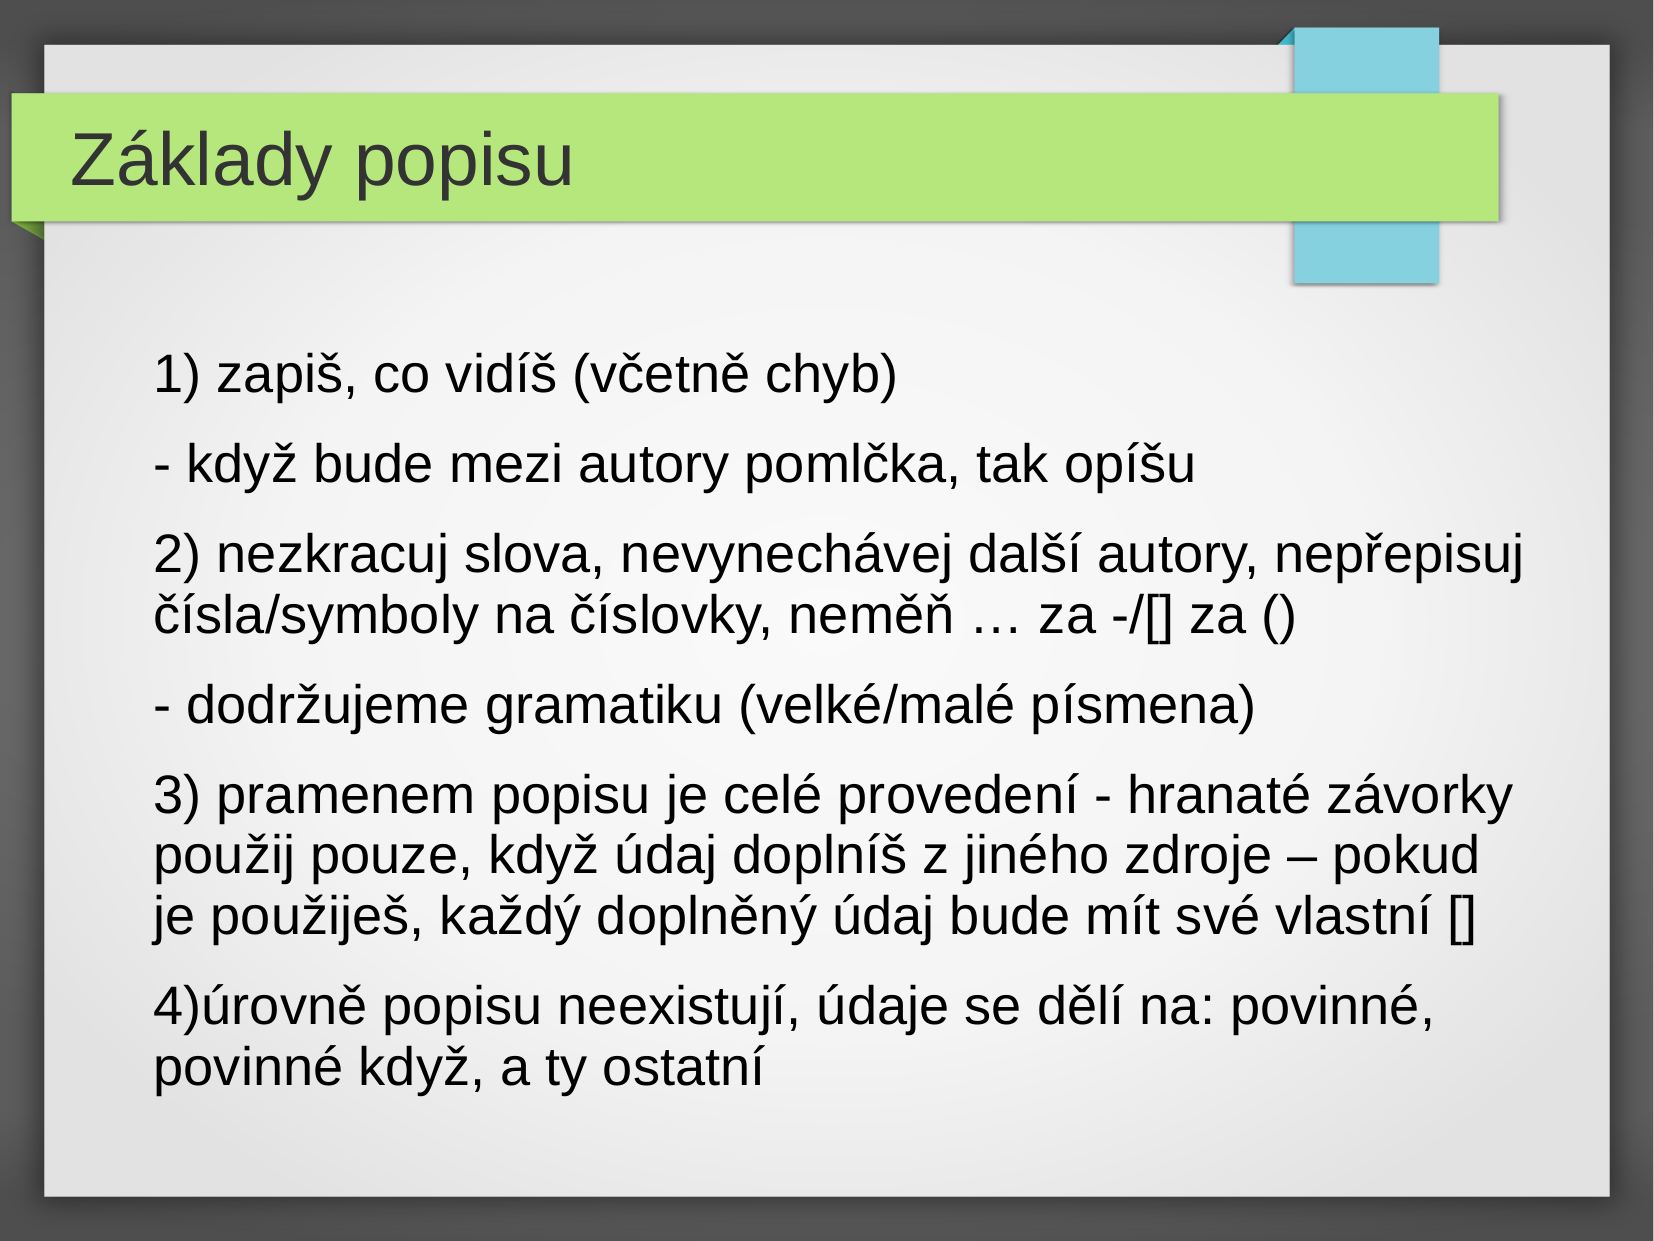

# Základy popisu
1) zapiš, co vidíš (včetně chyb)
- když bude mezi autory pomlčka, tak opíšu
2) nezkracuj slova, nevynechávej další autory, nepřepisuj čísla/symboly na číslovky, neměň … za -/[] za ()
- dodržujeme gramatiku (velké/malé písmena)
3) pramenem popisu je celé provedení - hranaté závorky použij pouze, když údaj doplníš z jiného zdroje – pokud je použiješ, každý doplněný údaj bude mít své vlastní []
4)úrovně popisu neexistují, údaje se dělí na: povinné, povinné když, a ty ostatní